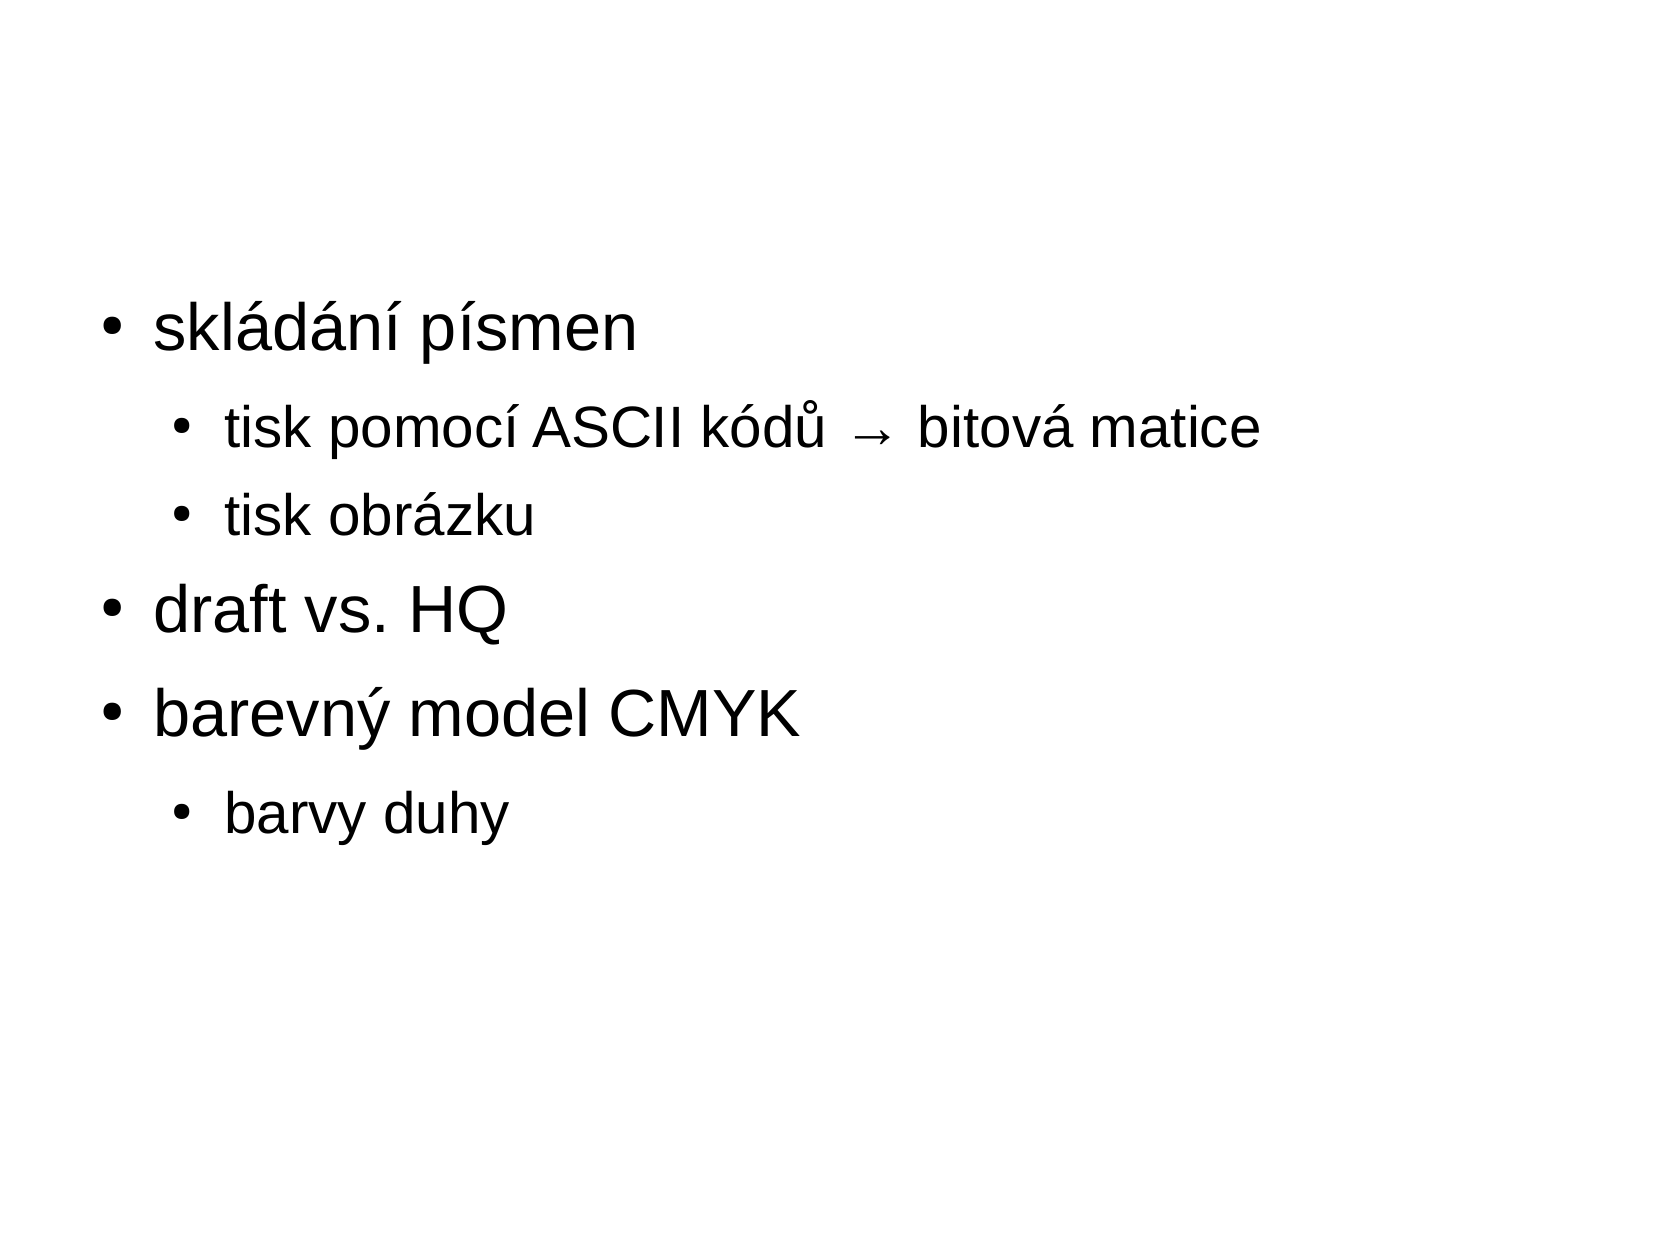

#
skládání písmen
tisk pomocí ASCII kódů → bitová matice
tisk obrázku
draft vs. HQ
barevný model CMYK
barvy duhy